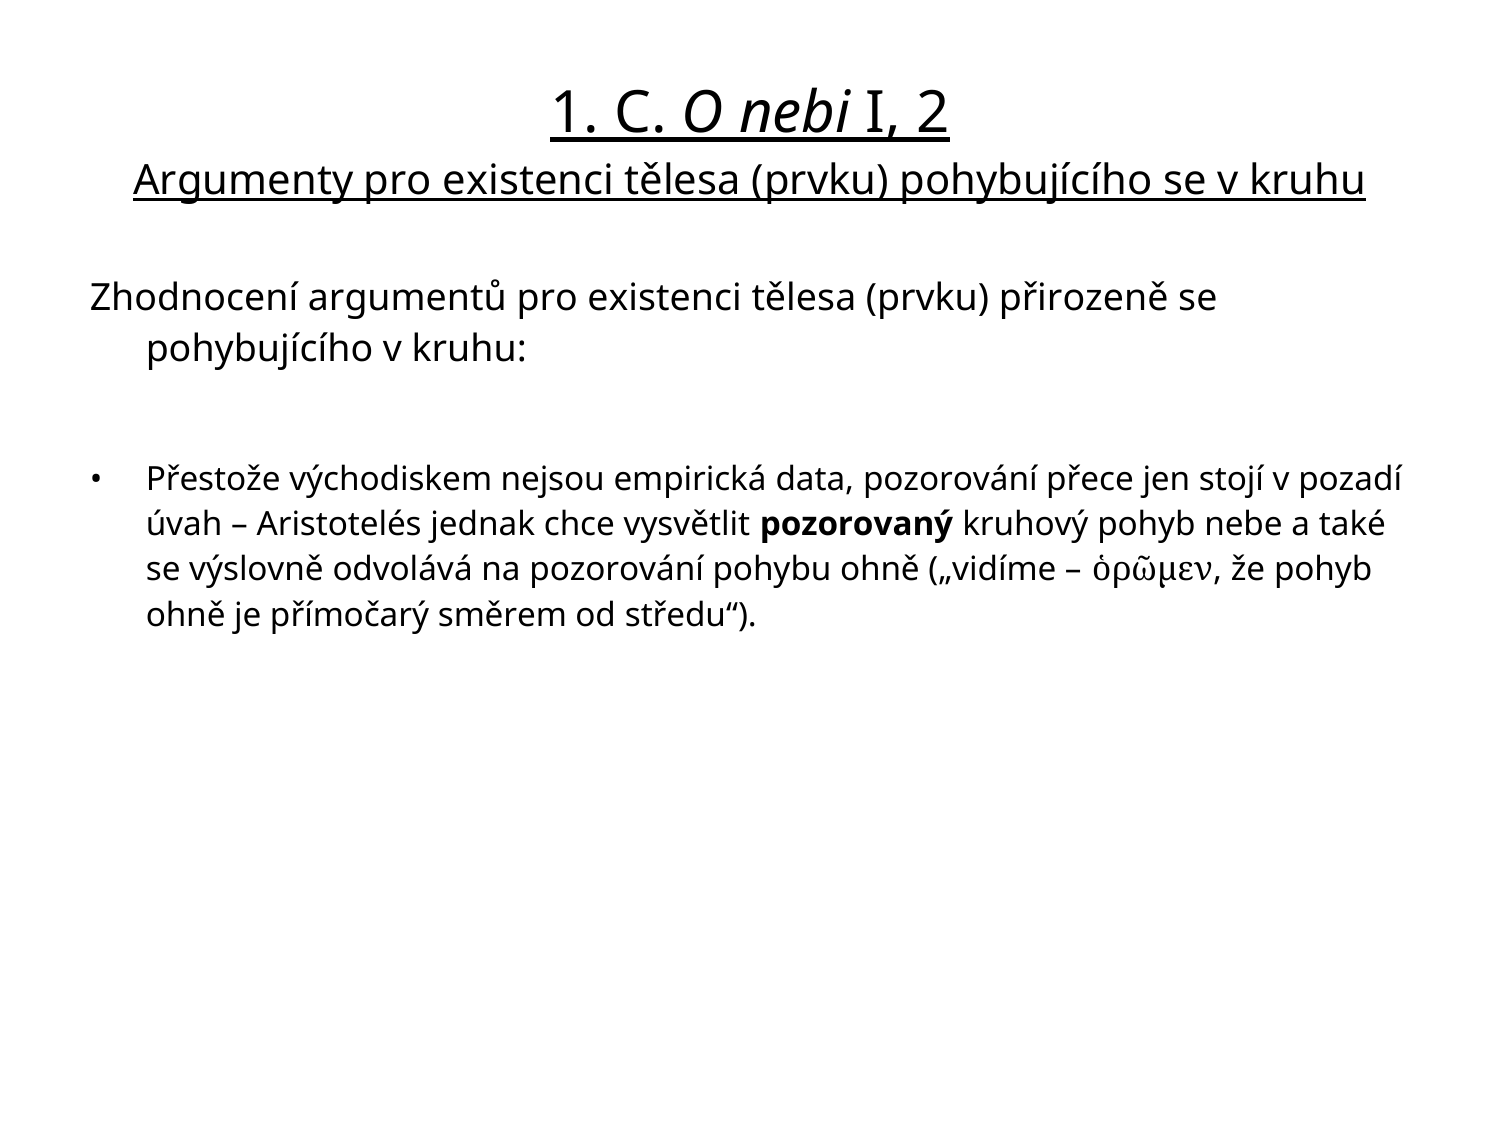

# 1. C. O nebi I, 2 Argumenty pro existenci tělesa (prvku) pohybujícího se v kruhu
Zhodnocení argumentů pro existenci tělesa (prvku) přirozeně se pohybujícího v kruhu:
Přestože východiskem nejsou empirická data, pozorování přece jen stojí v pozadí úvah – Aristotelés jednak chce vysvětlit pozorovaný kruhový pohyb nebe a také se výslovně odvolává na pozorování pohybu ohně („vidíme – ὁρῶμεν, že pohyb ohně je přímočarý směrem od středu“).